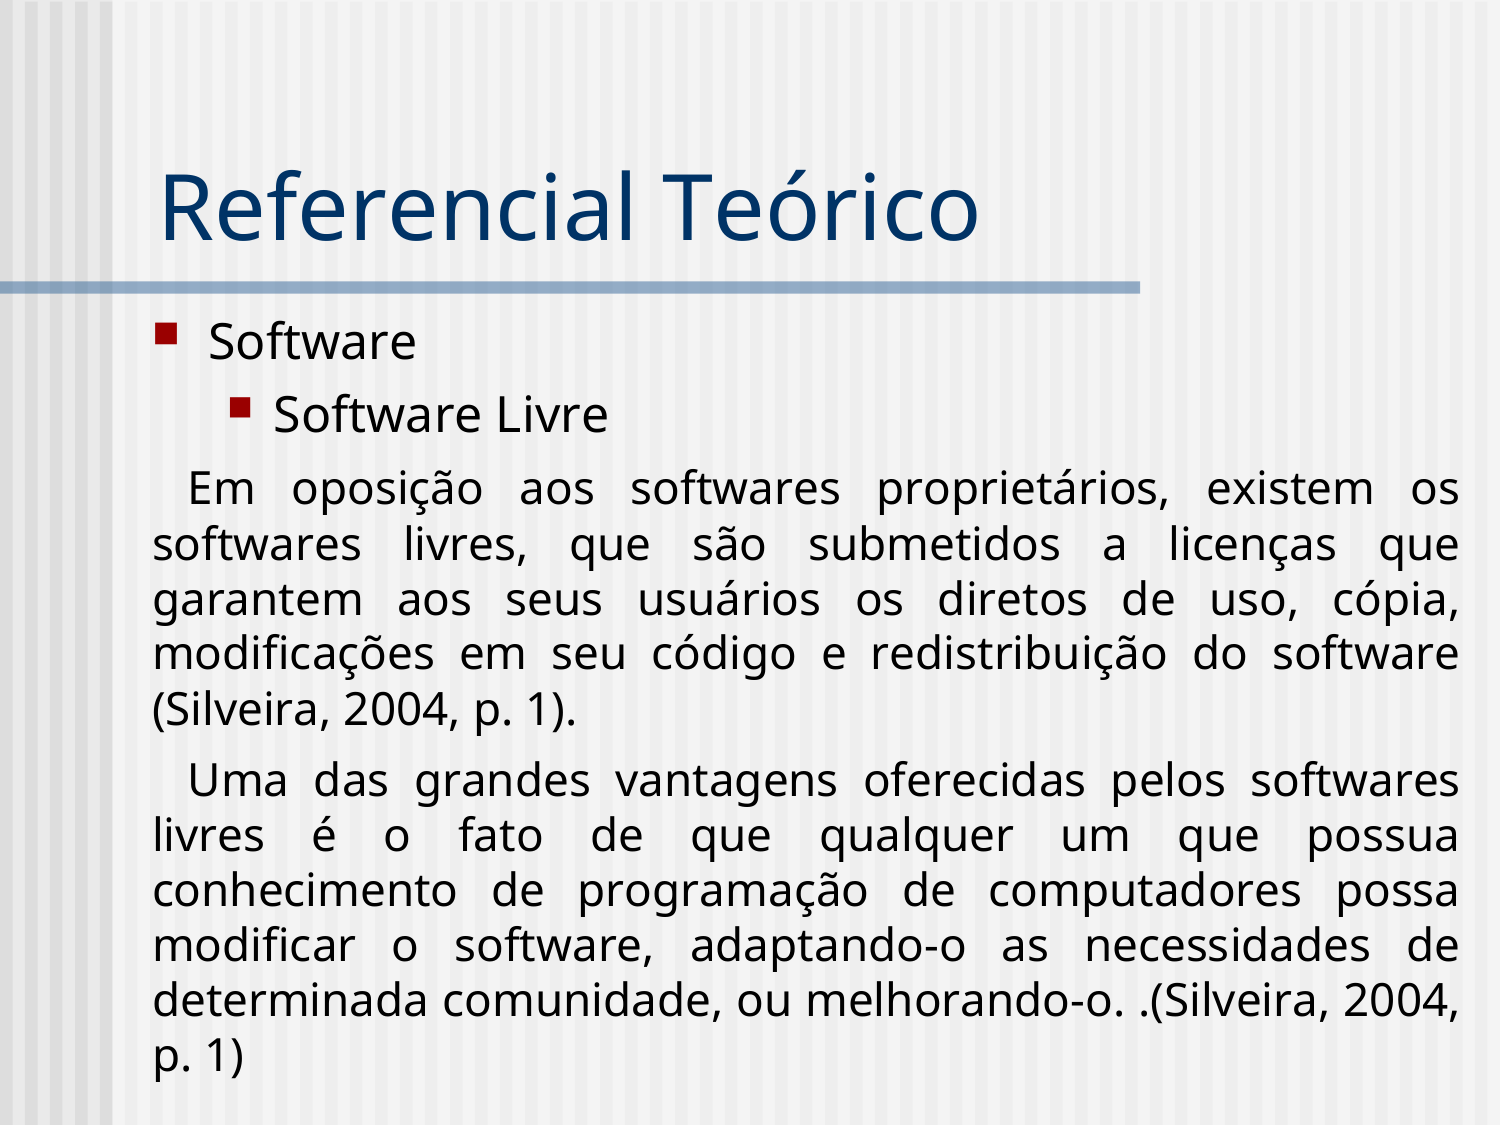

# Referencial Teórico
Software
Software Livre
Em oposição aos softwares proprietários, existem os softwares livres, que são submetidos a licenças que garantem aos seus usuários os diretos de uso, cópia, modificações em seu código e redistribuição do software (Silveira, 2004, p. 1).
Uma das grandes vantagens oferecidas pelos softwares livres é o fato de que qualquer um que possua conhecimento de programação de computadores possa modificar o software, adaptando-o as necessidades de determinada comunidade, ou melhorando-o. .(Silveira, 2004, p. 1)